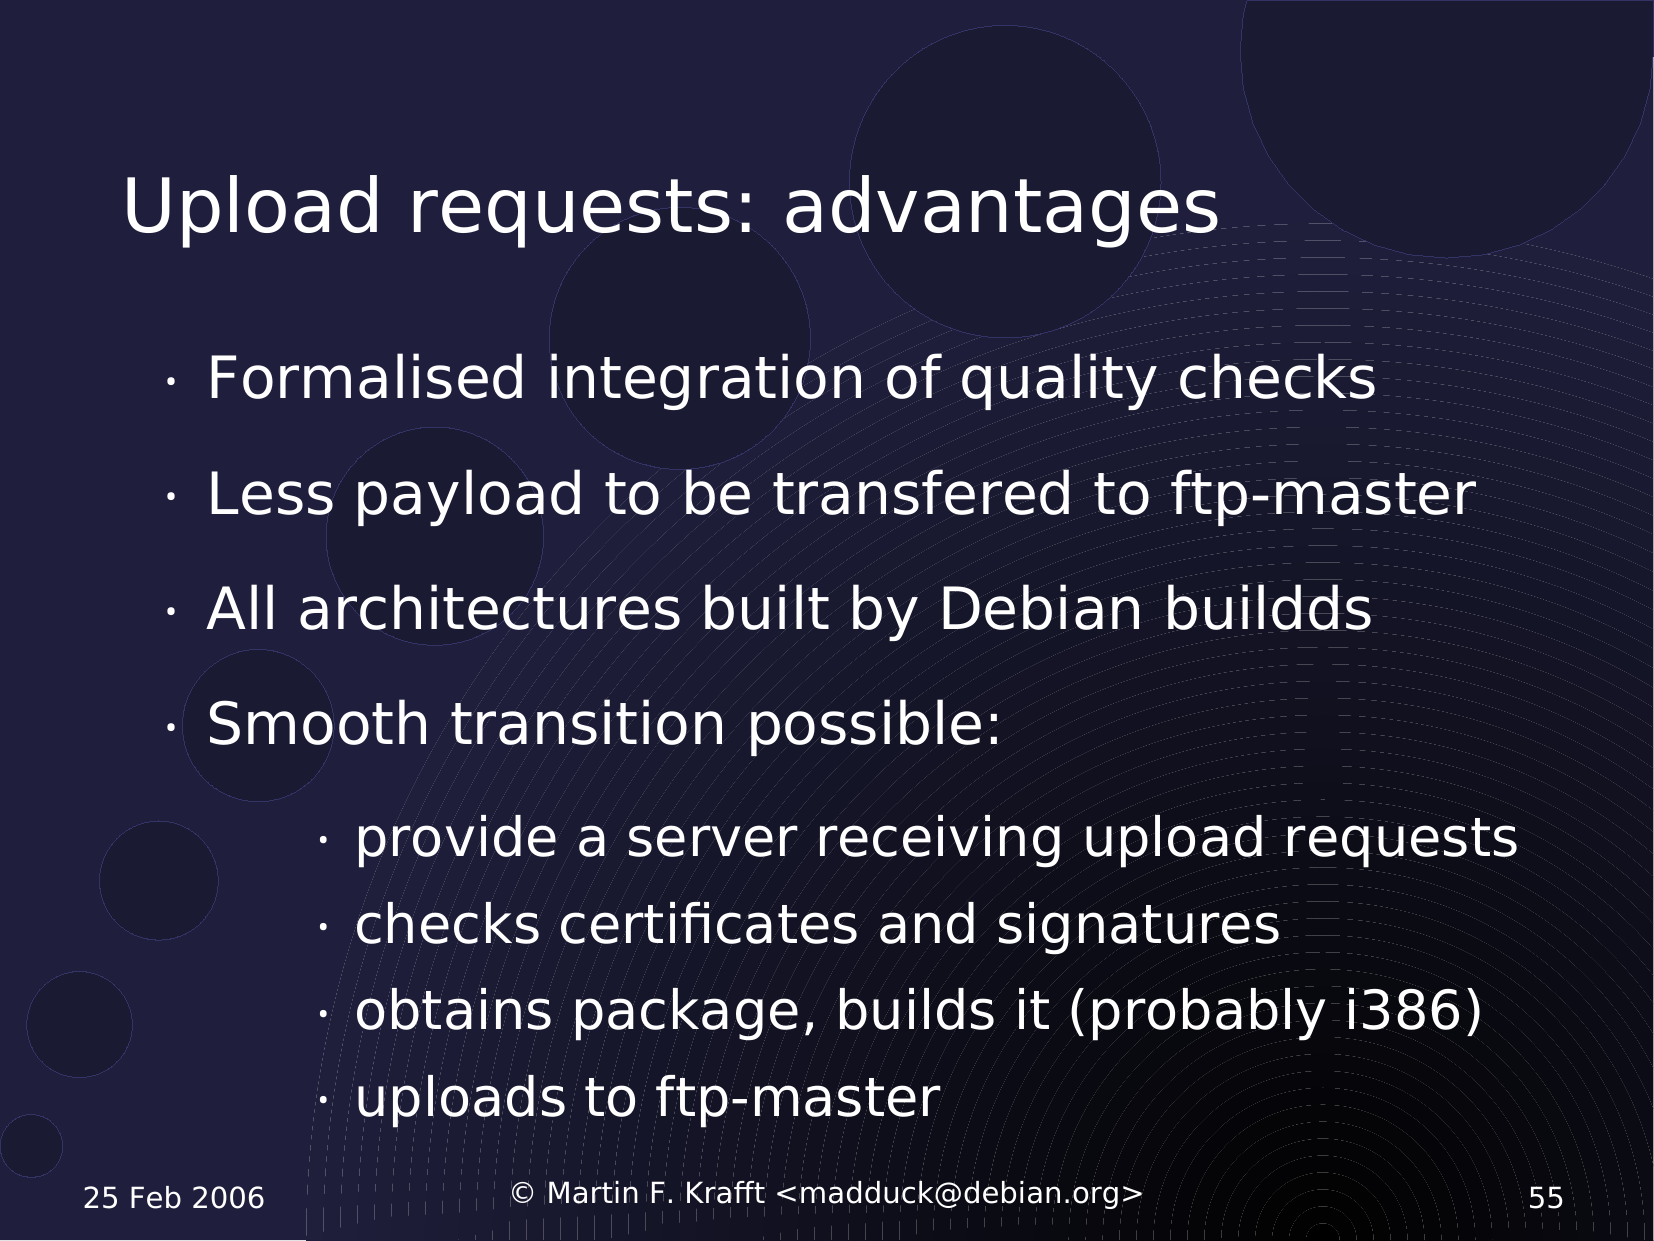

# Upload requests: advantages
Formalised integration of quality checks
Less payload to be transfered to ftp-master
All architectures built by Debian buildds
Smooth transition possible:
provide a server receiving upload requests
checks certificates and signatures
obtains package, builds it (probably i386)
uploads to ftp-master
© Martin F. Krafft <madduck@debian.org>
25 Feb 2006
55